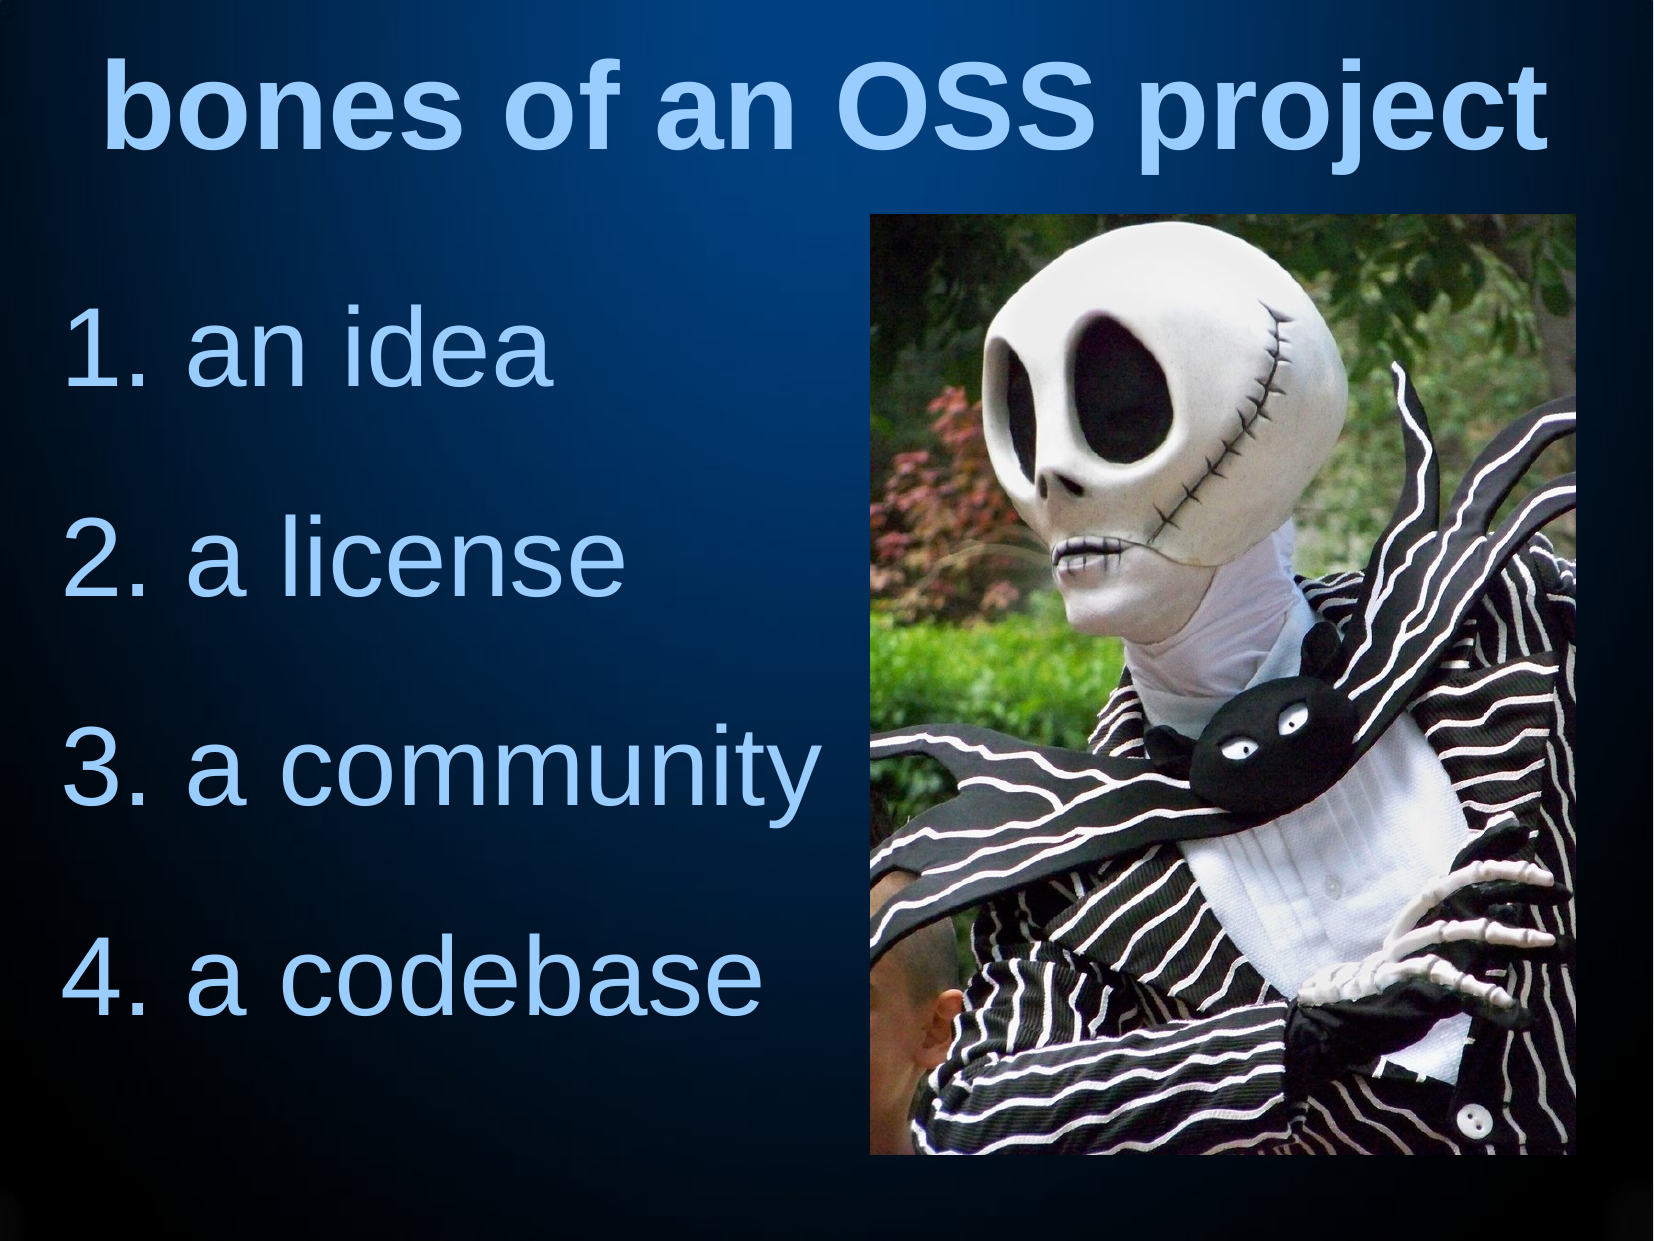

# bones of an OSS project
1. an idea
2. a license
3. a community
4. a codebase